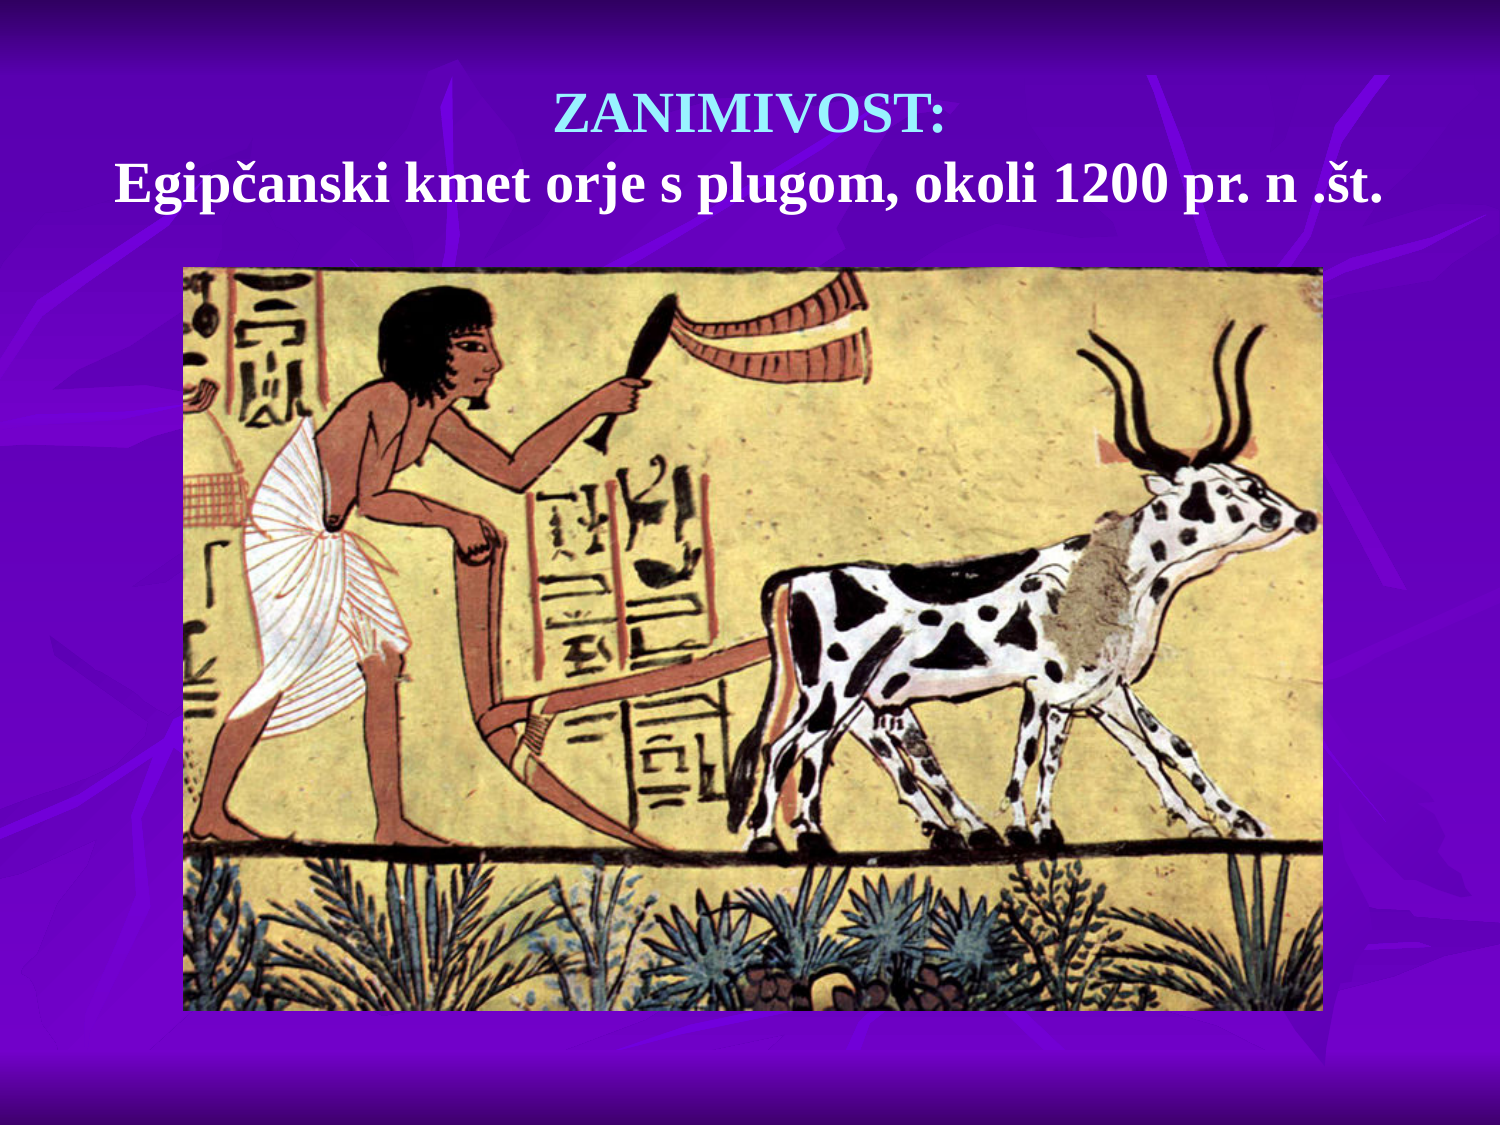

# ZANIMIVOST: Egipčanski kmet orje s plugom, okoli 1200 pr. n .št.